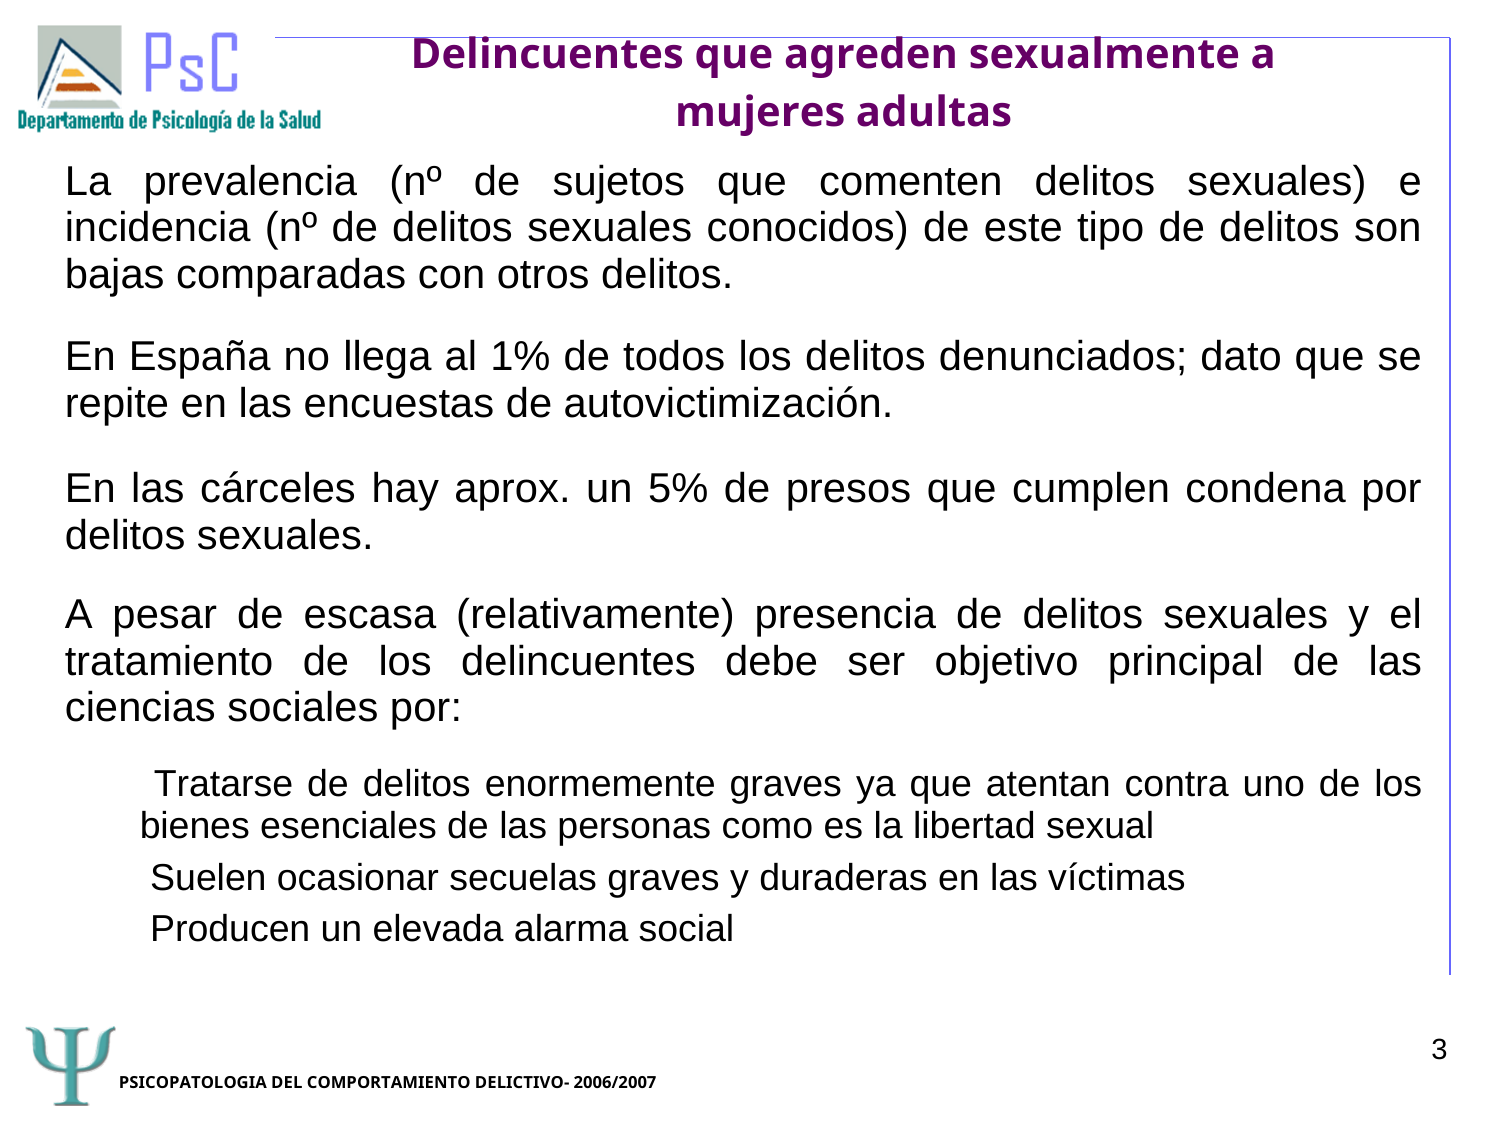

# Delincuentes que agreden sexualmente a mujeres adultas
La prevalencia (nº de sujetos que comenten delitos sexuales) e incidencia (nº de delitos sexuales conocidos) de este tipo de delitos son bajas comparadas con otros delitos.
En España no llega al 1% de todos los delitos denunciados; dato que se repite en las encuestas de autovictimización.
En las cárceles hay aprox. un 5% de presos que cumplen condena por delitos sexuales.
A pesar de escasa (relativamente) presencia de delitos sexuales y el tratamiento de los delincuentes debe ser objetivo principal de las ciencias sociales por:
 Tratarse de delitos enormemente graves ya que atentan contra uno de los bienes esenciales de las personas como es la libertad sexual
 Suelen ocasionar secuelas graves y duraderas en las víctimas
 Producen un elevada alarma social
3